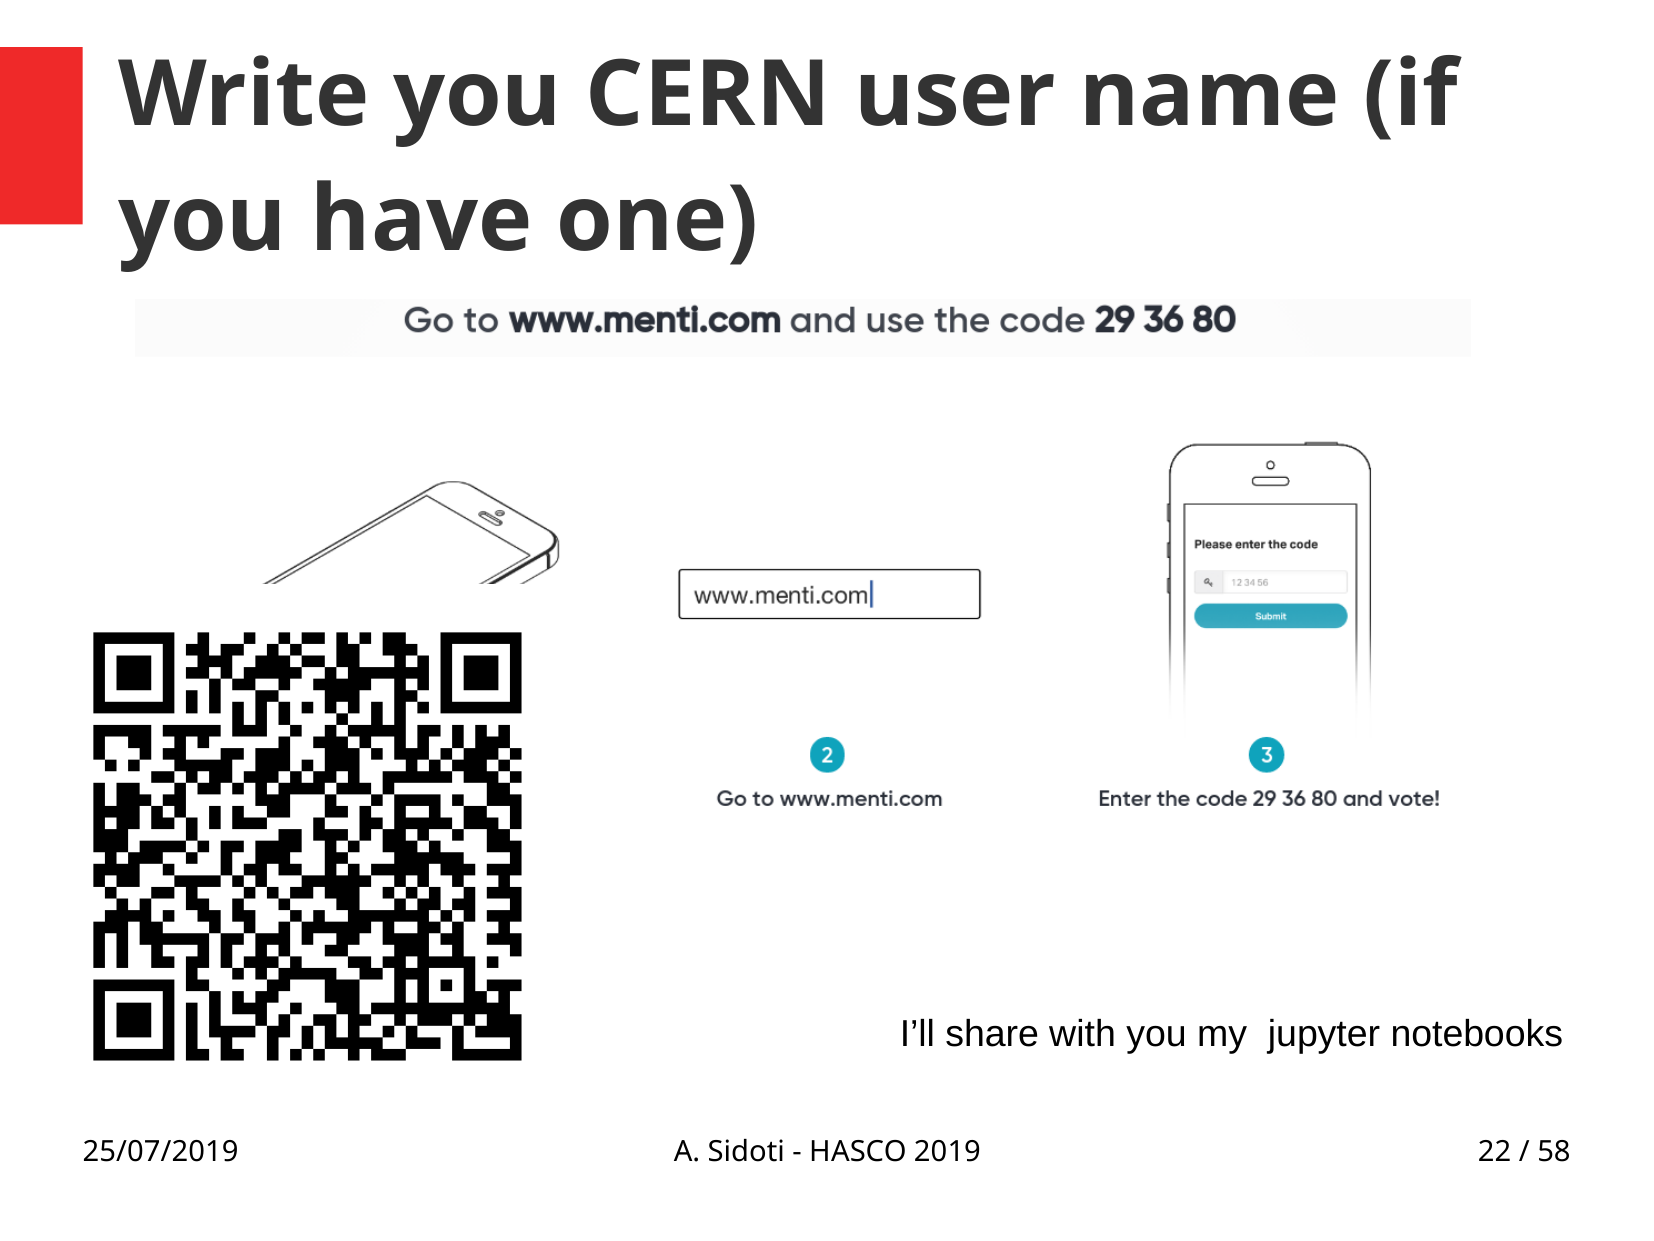

# Write you CERN user name (if you have one)
I’ll share with you my jupyter notebooks
25/07/2019
A. Sidoti - HASCO 2019
22